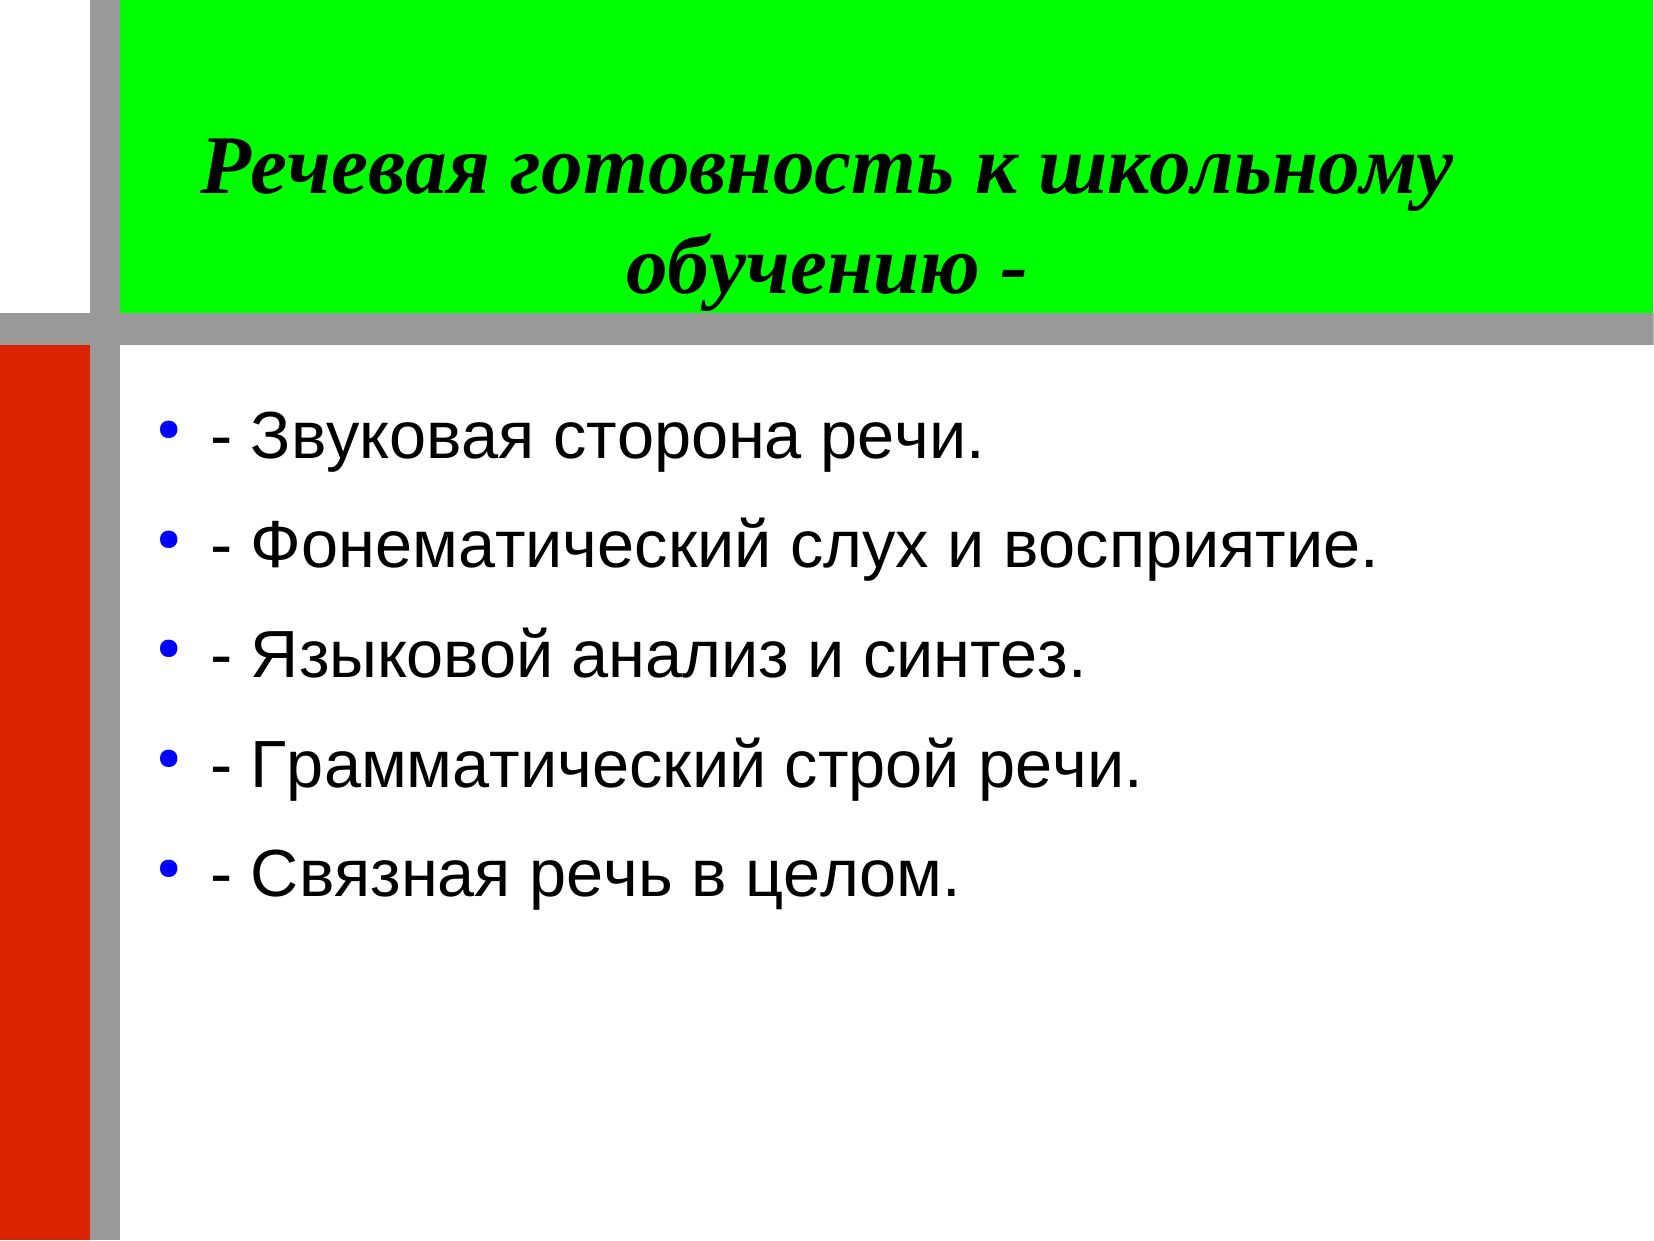

# Речевая готовность к школьному обучению -
- Звуковая сторона речи.
- Фонематический слух и восприятие.
- Языковой анализ и синтез.
- Грамматический строй речи.
- Связная речь в целом.